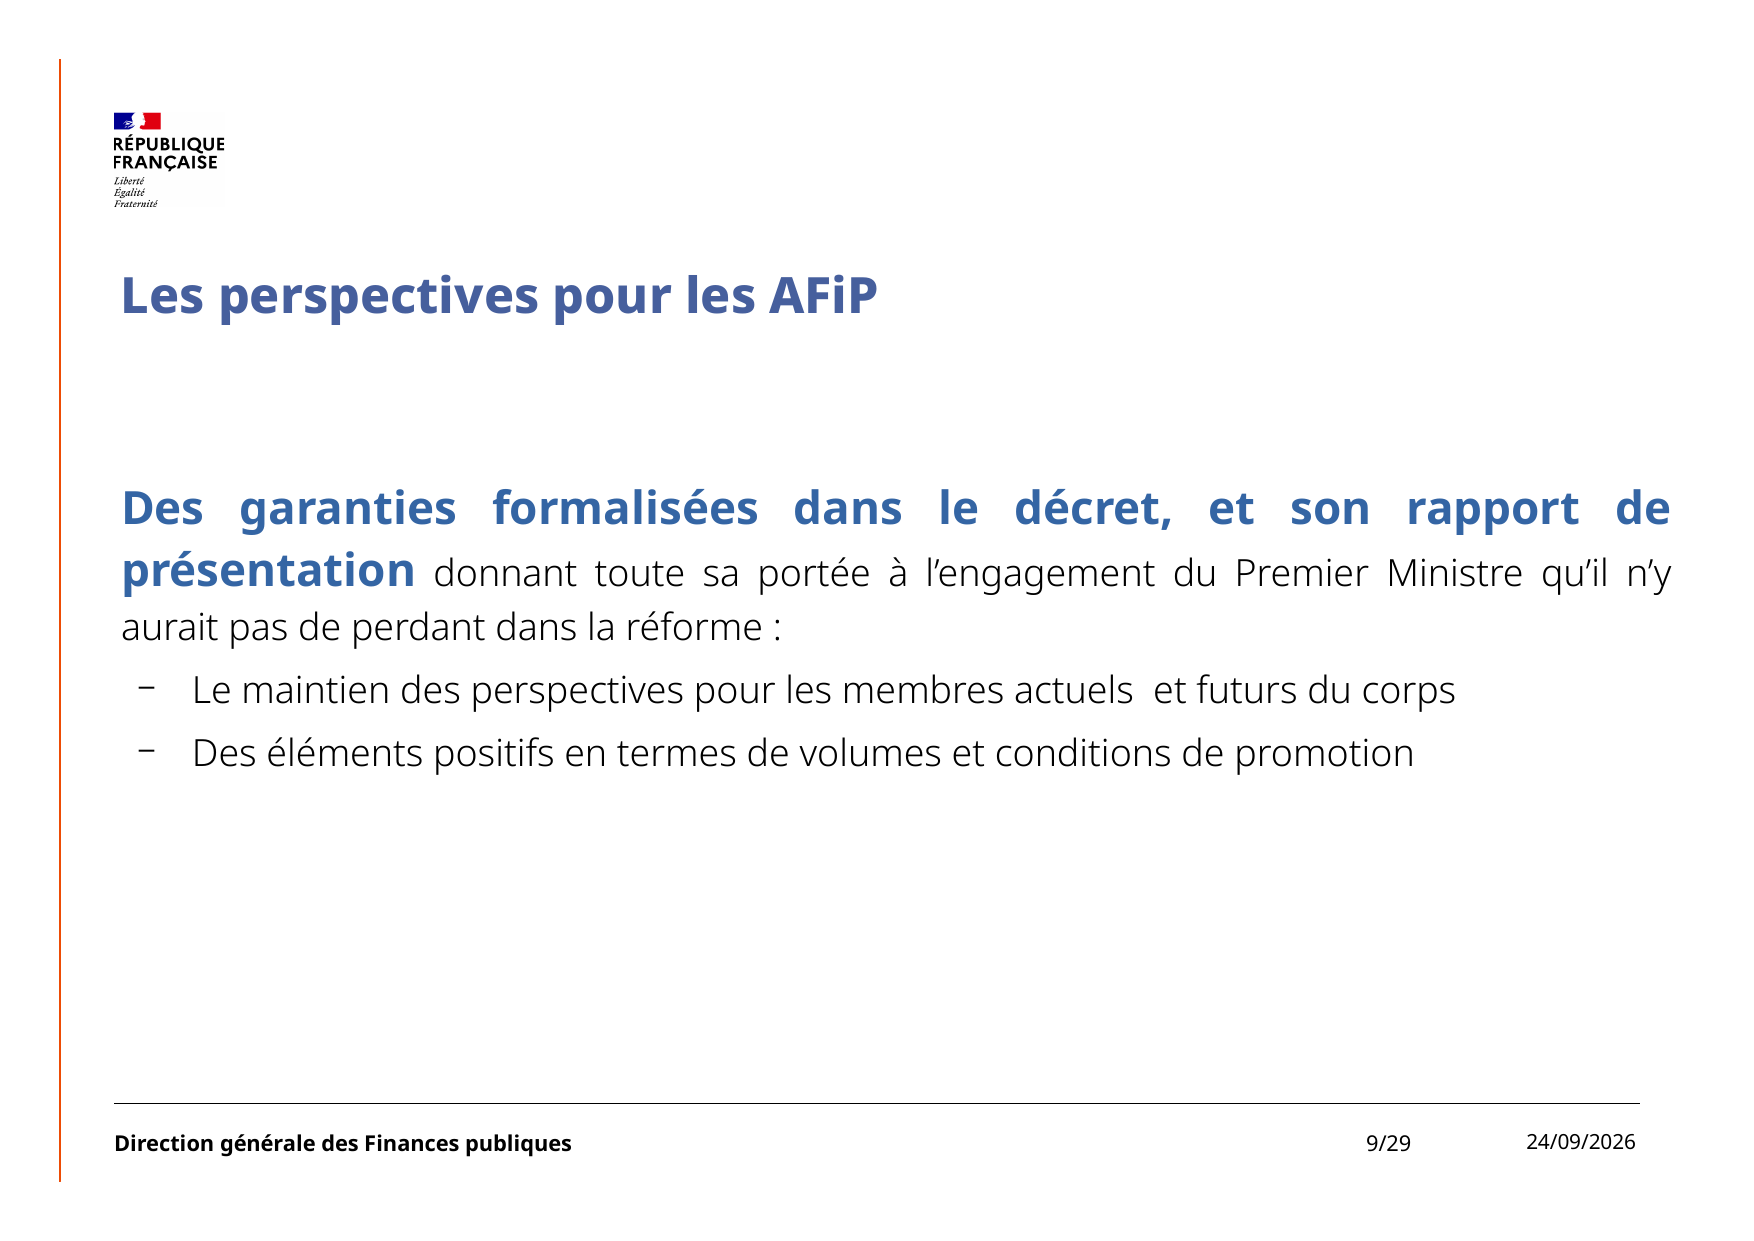

Les perspectives pour les AFiP
Des garanties formalisées dans le décret, et son rapport de présentation donnant toute sa portée à l’engagement du Premier Ministre qu’il n’y aurait pas de perdant dans la réforme :
Le maintien des perspectives pour les membres actuels et futurs du corps
Des éléments positifs en termes de volumes et conditions de promotion